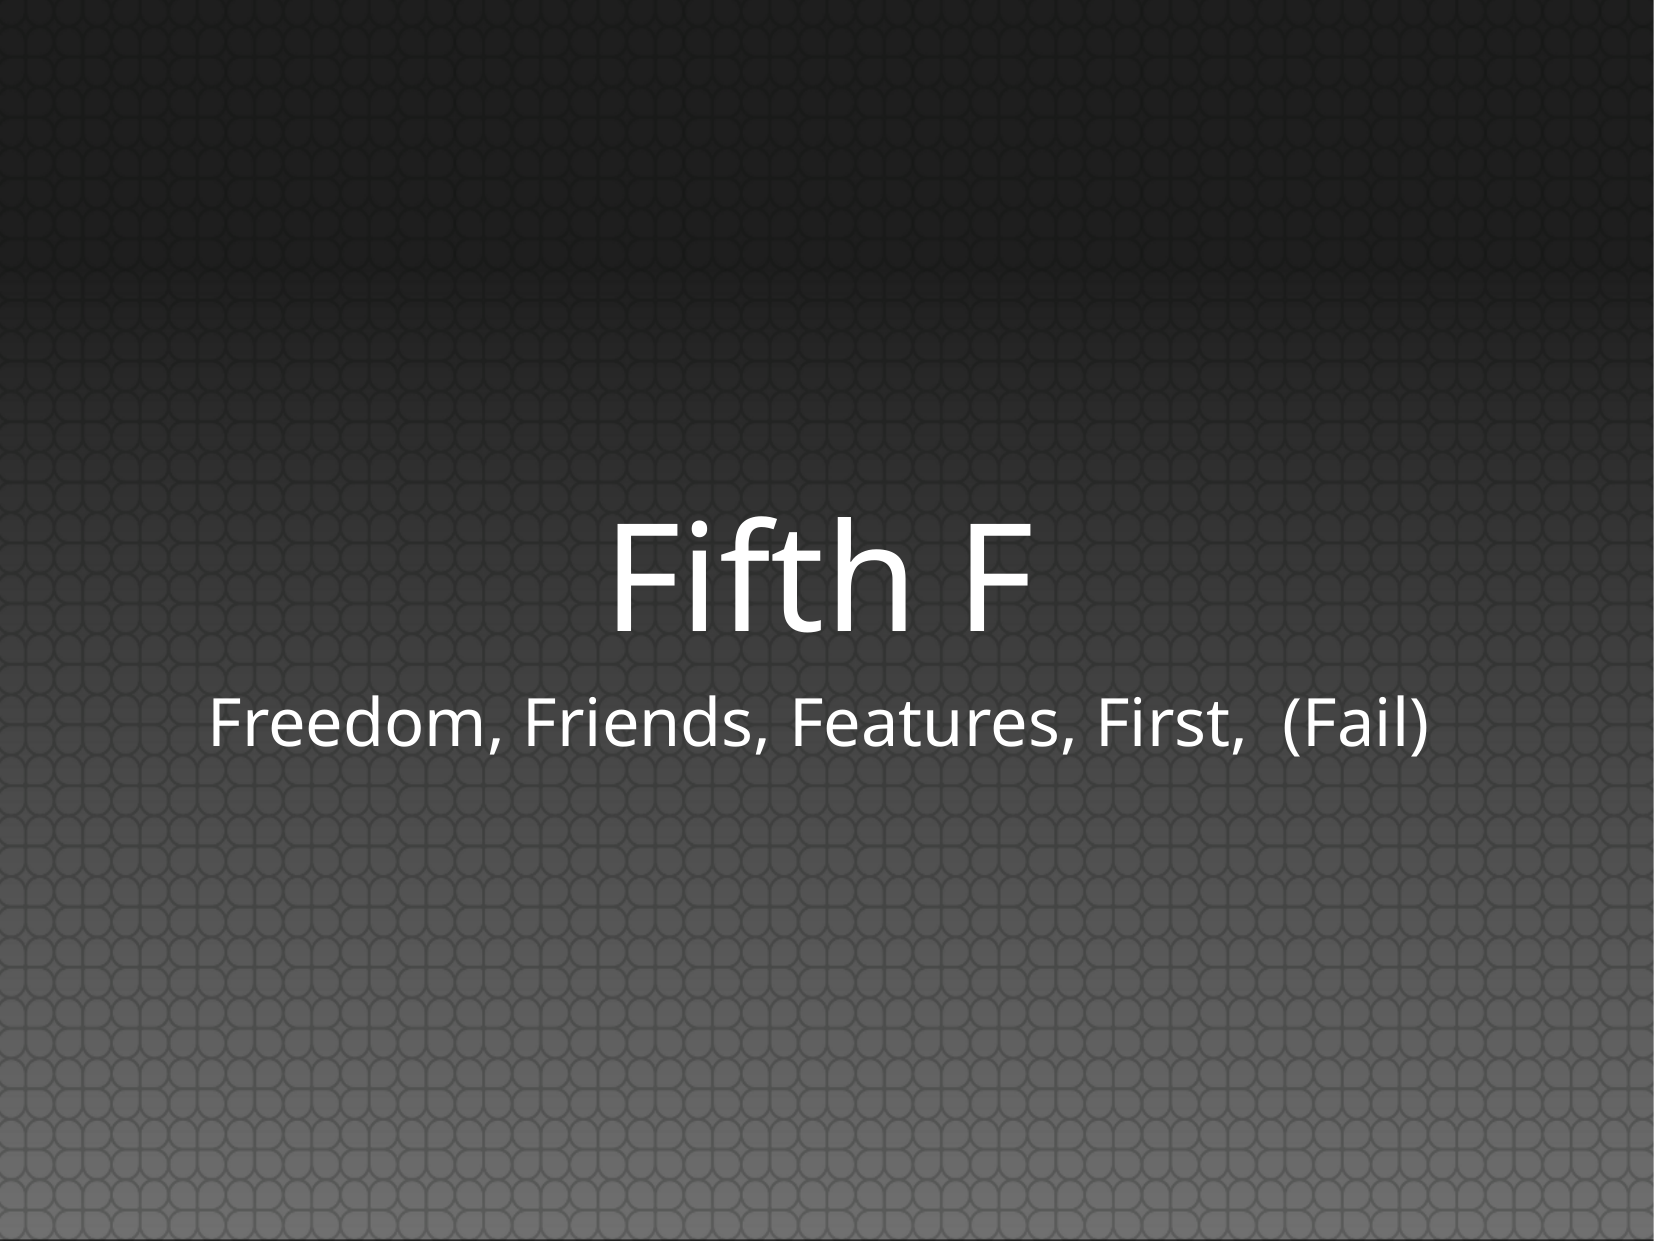

# Fifth F Freedom, Friends, Features, First, (Fail)